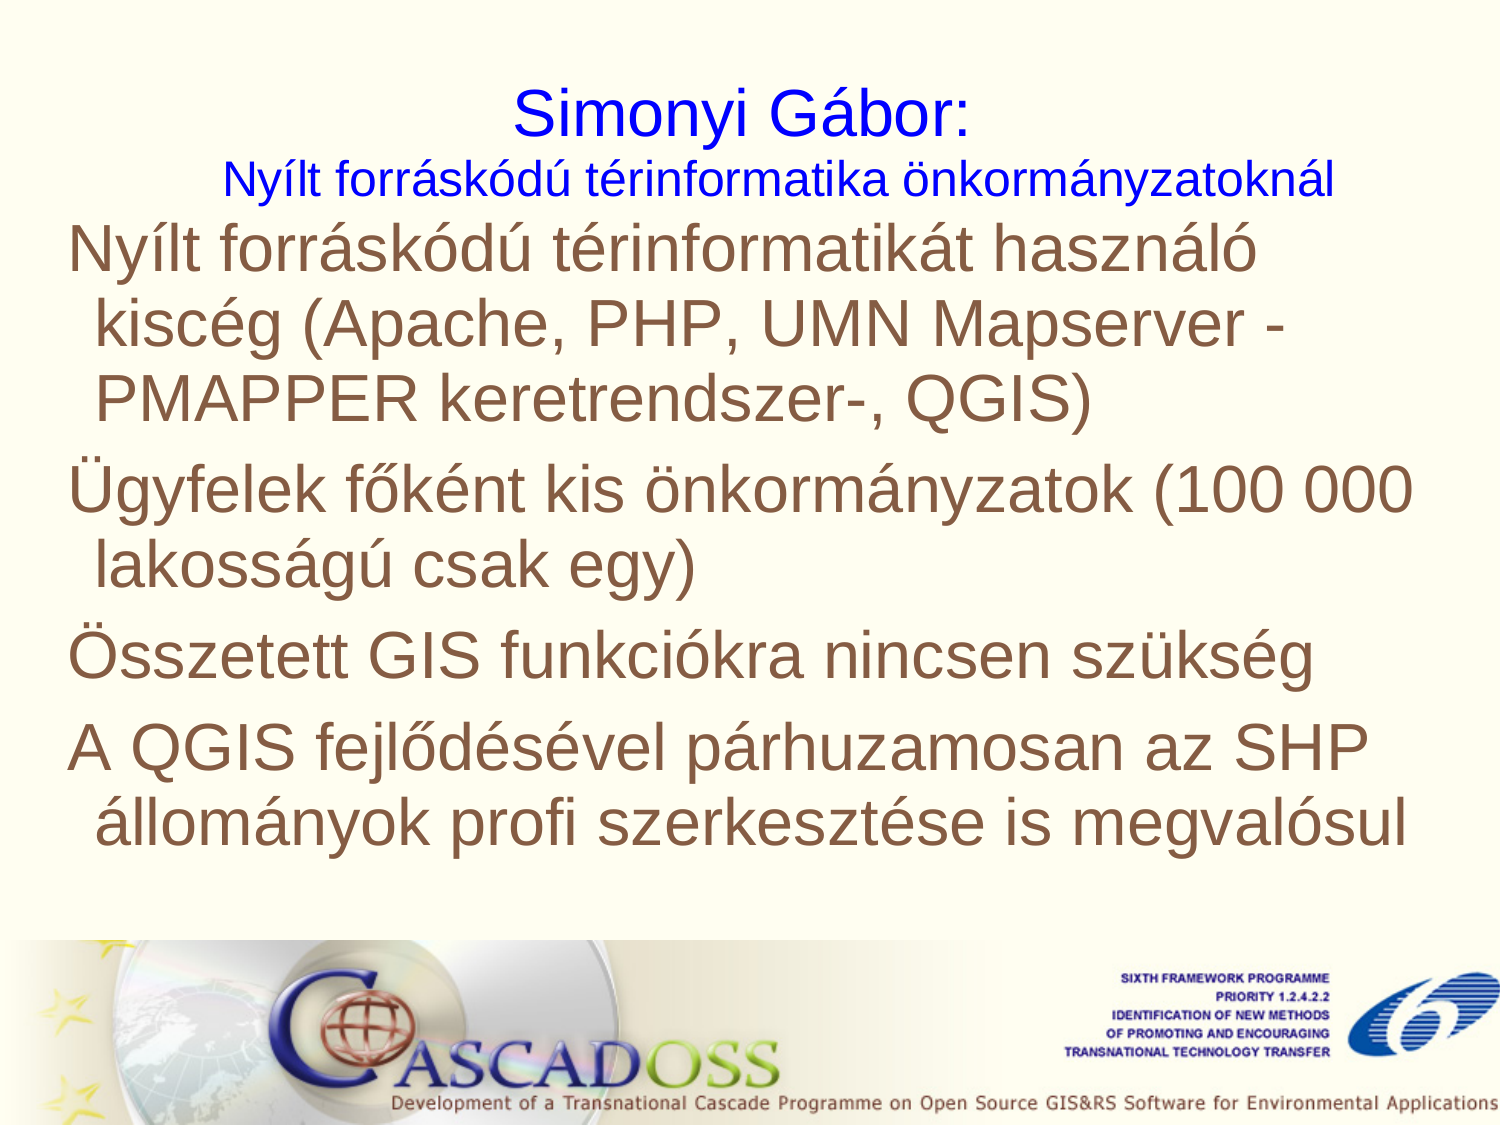

# Simonyi Gábor: Nyílt forráskódú térinformatika önkormányzatoknál
Nyílt forráskódú térinformatikát használó kiscég (Apache, PHP, UMN Mapserver -PMAPPER keretrendszer-, QGIS)
Ügyfelek főként kis önkormányzatok (100 000 lakosságú csak egy)
Összetett GIS funkciókra nincsen szükség
A QGIS fejlődésével párhuzamosan az SHP állományok profi szerkesztése is megvalósul